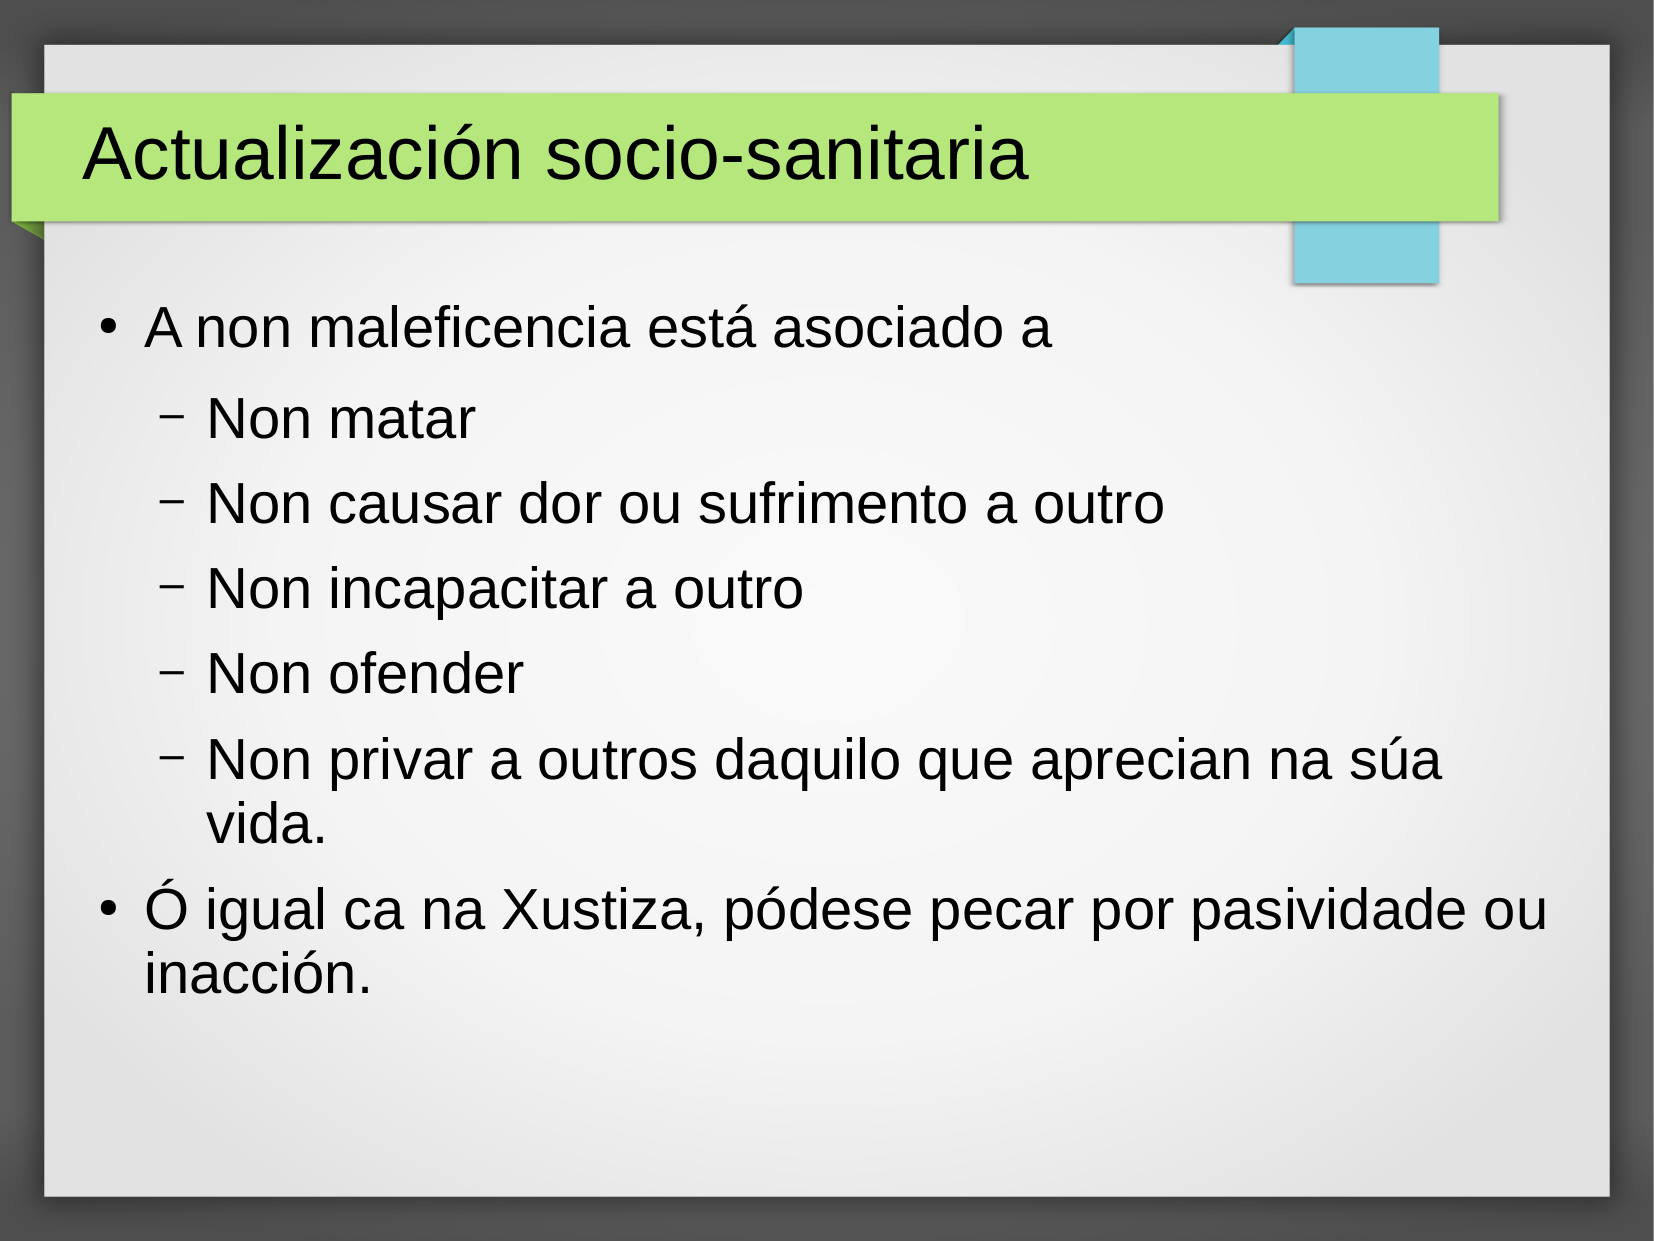

# Actualización socio-sanitaria
A non maleficencia está asociado a
Non matar
Non causar dor ou sufrimento a outro
Non incapacitar a outro
Non ofender
Non privar a outros daquilo que aprecian na súa vida.
Ó igual ca na Xustiza, pódese pecar por pasividade ou inacción.